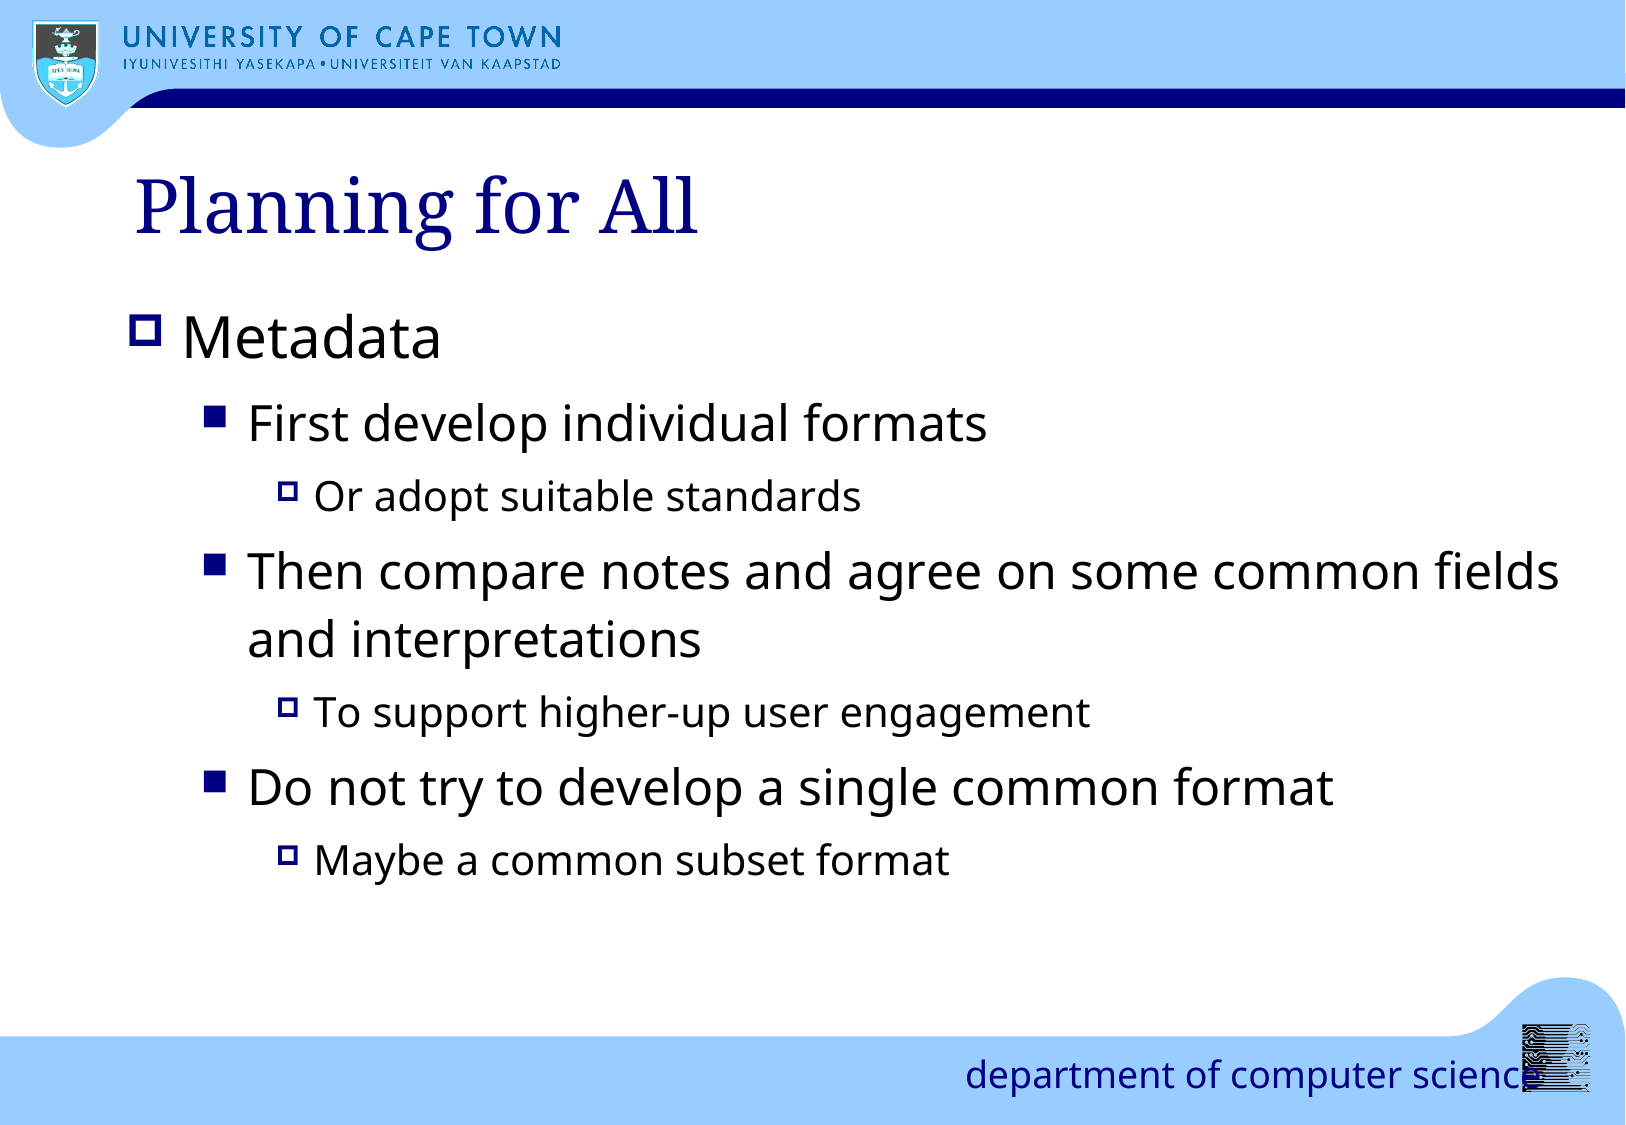

# Planning for All
Metadata
First develop individual formats
Or adopt suitable standards
Then compare notes and agree on some common fields and interpretations
To support higher-up user engagement
Do not try to develop a single common format
Maybe a common subset format